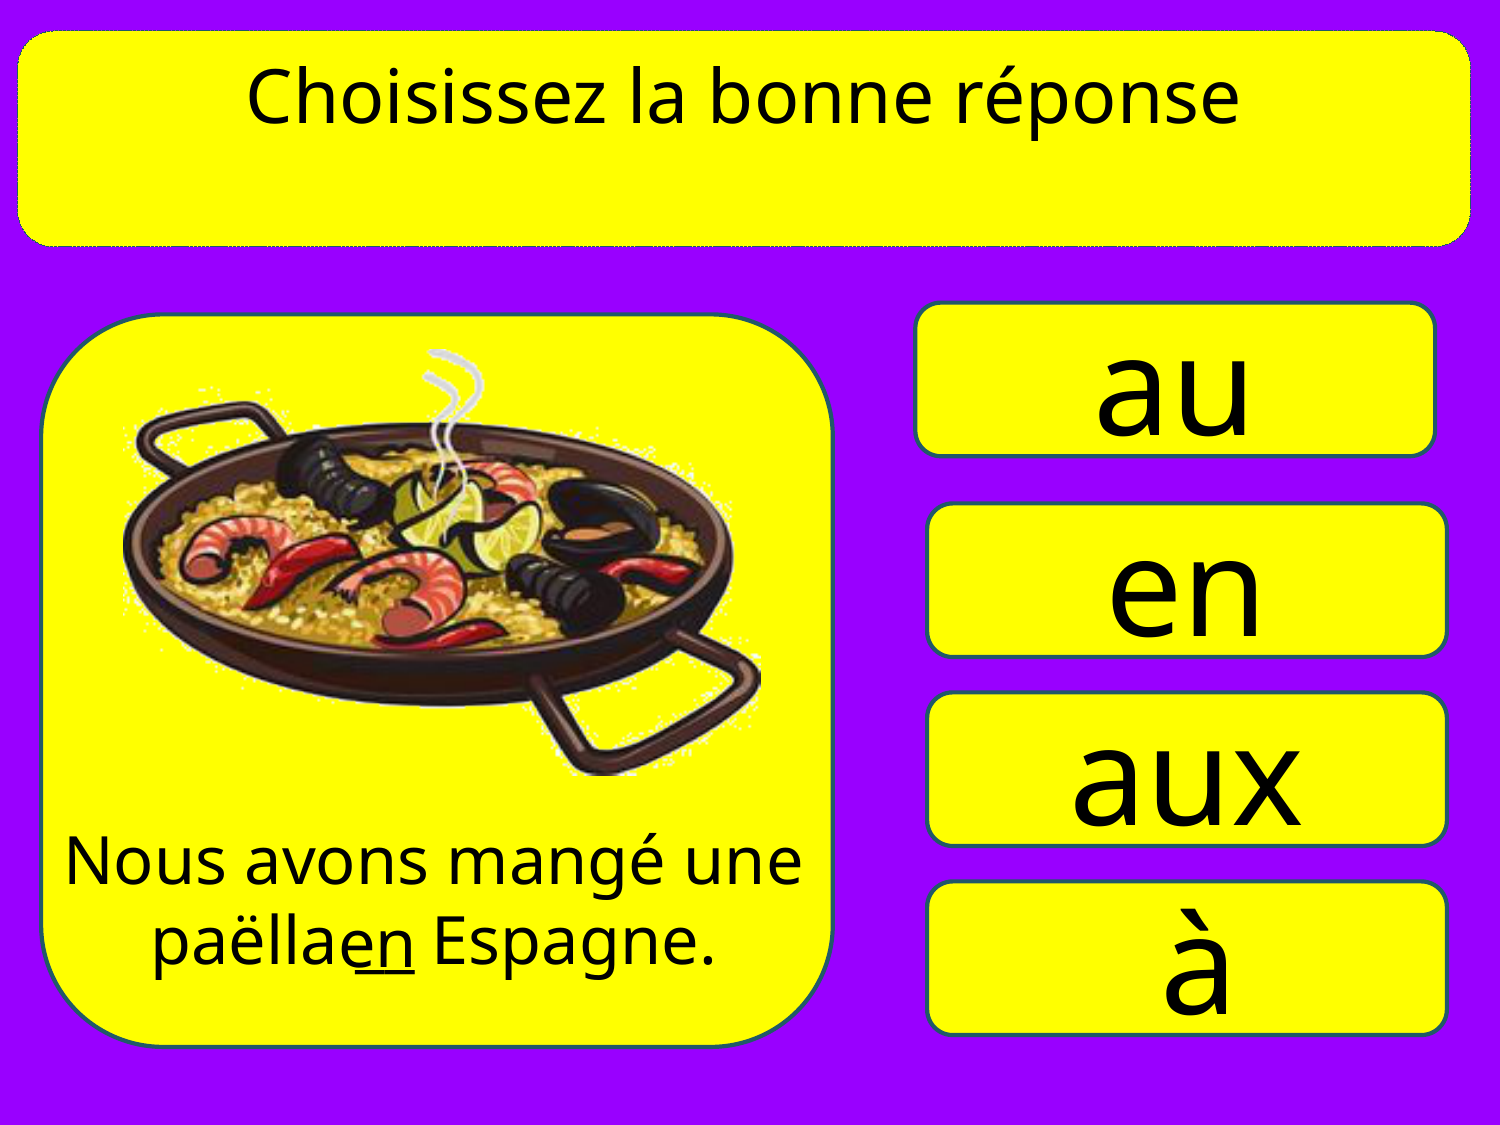

Choisissez la bonne réponse
au
en
aux
Nous avons mangé une paëlla __ Espagne.
à
en